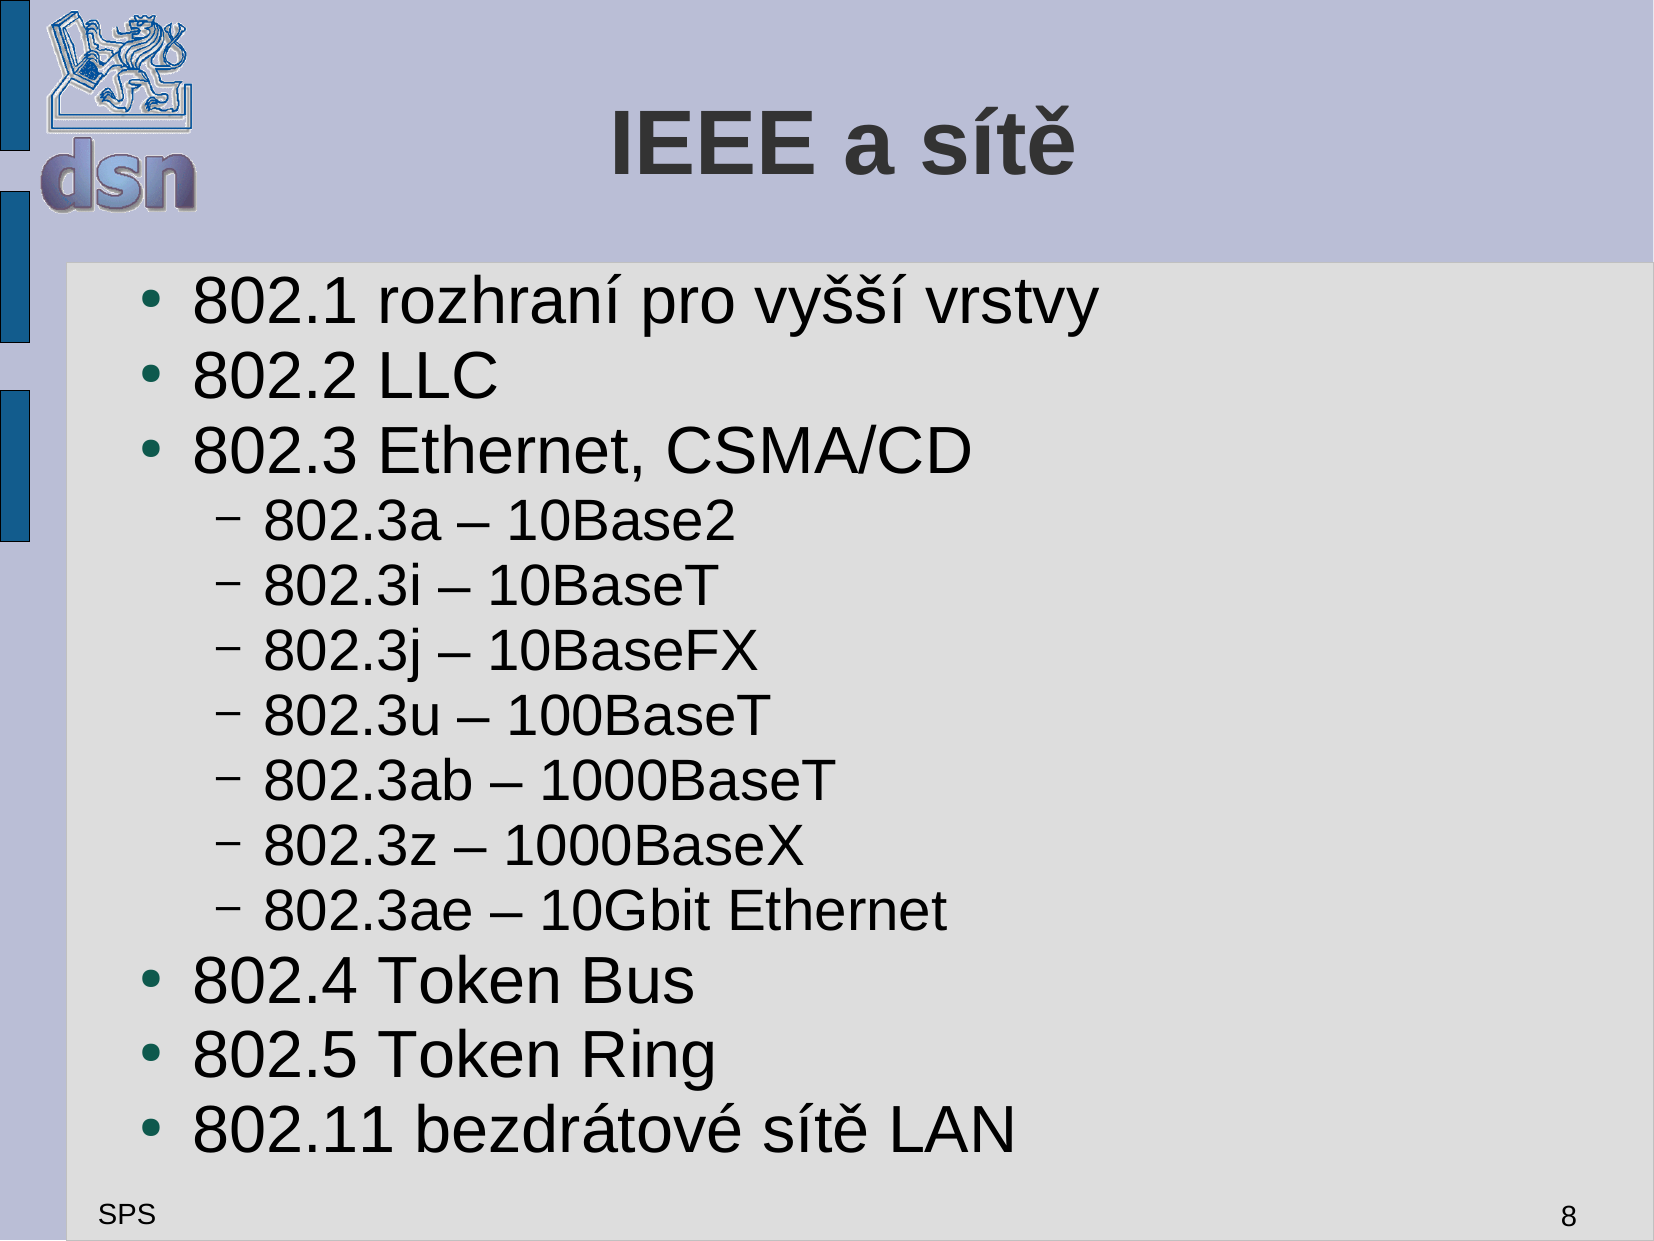

# IEEE a sítě
802.1 rozhraní pro vyšší vrstvy
802.2 LLC
802.3 Ethernet, CSMA/CD
802.3a – 10Base2
802.3i – 10BaseT
802.3j – 10BaseFX
802.3u – 100BaseT
802.3ab – 1000BaseT
802.3z – 1000BaseX
802.3ae – 10Gbit Ethernet
802.4 Token Bus
802.5 Token Ring
802.11 bezdrátové sítě LAN